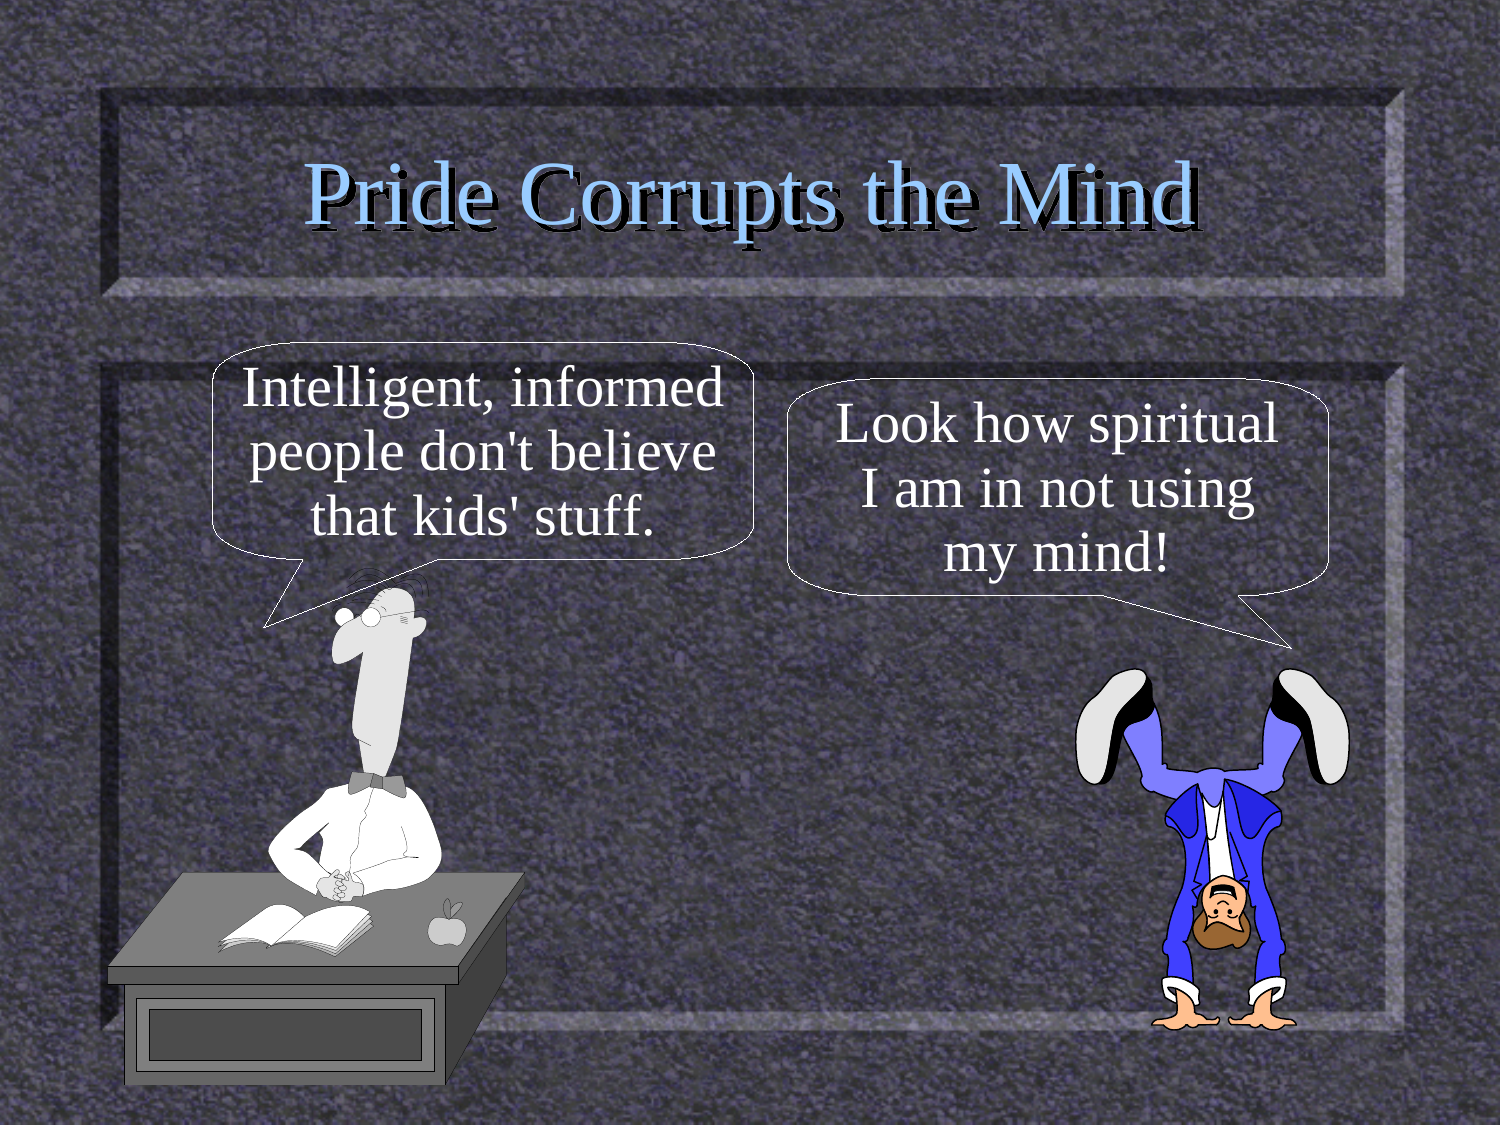

# Pride Corrupts the Mind
Intelligent, informed
people don't believe
that kids' stuff.
Look how spiritual
I am in not using
my mind!